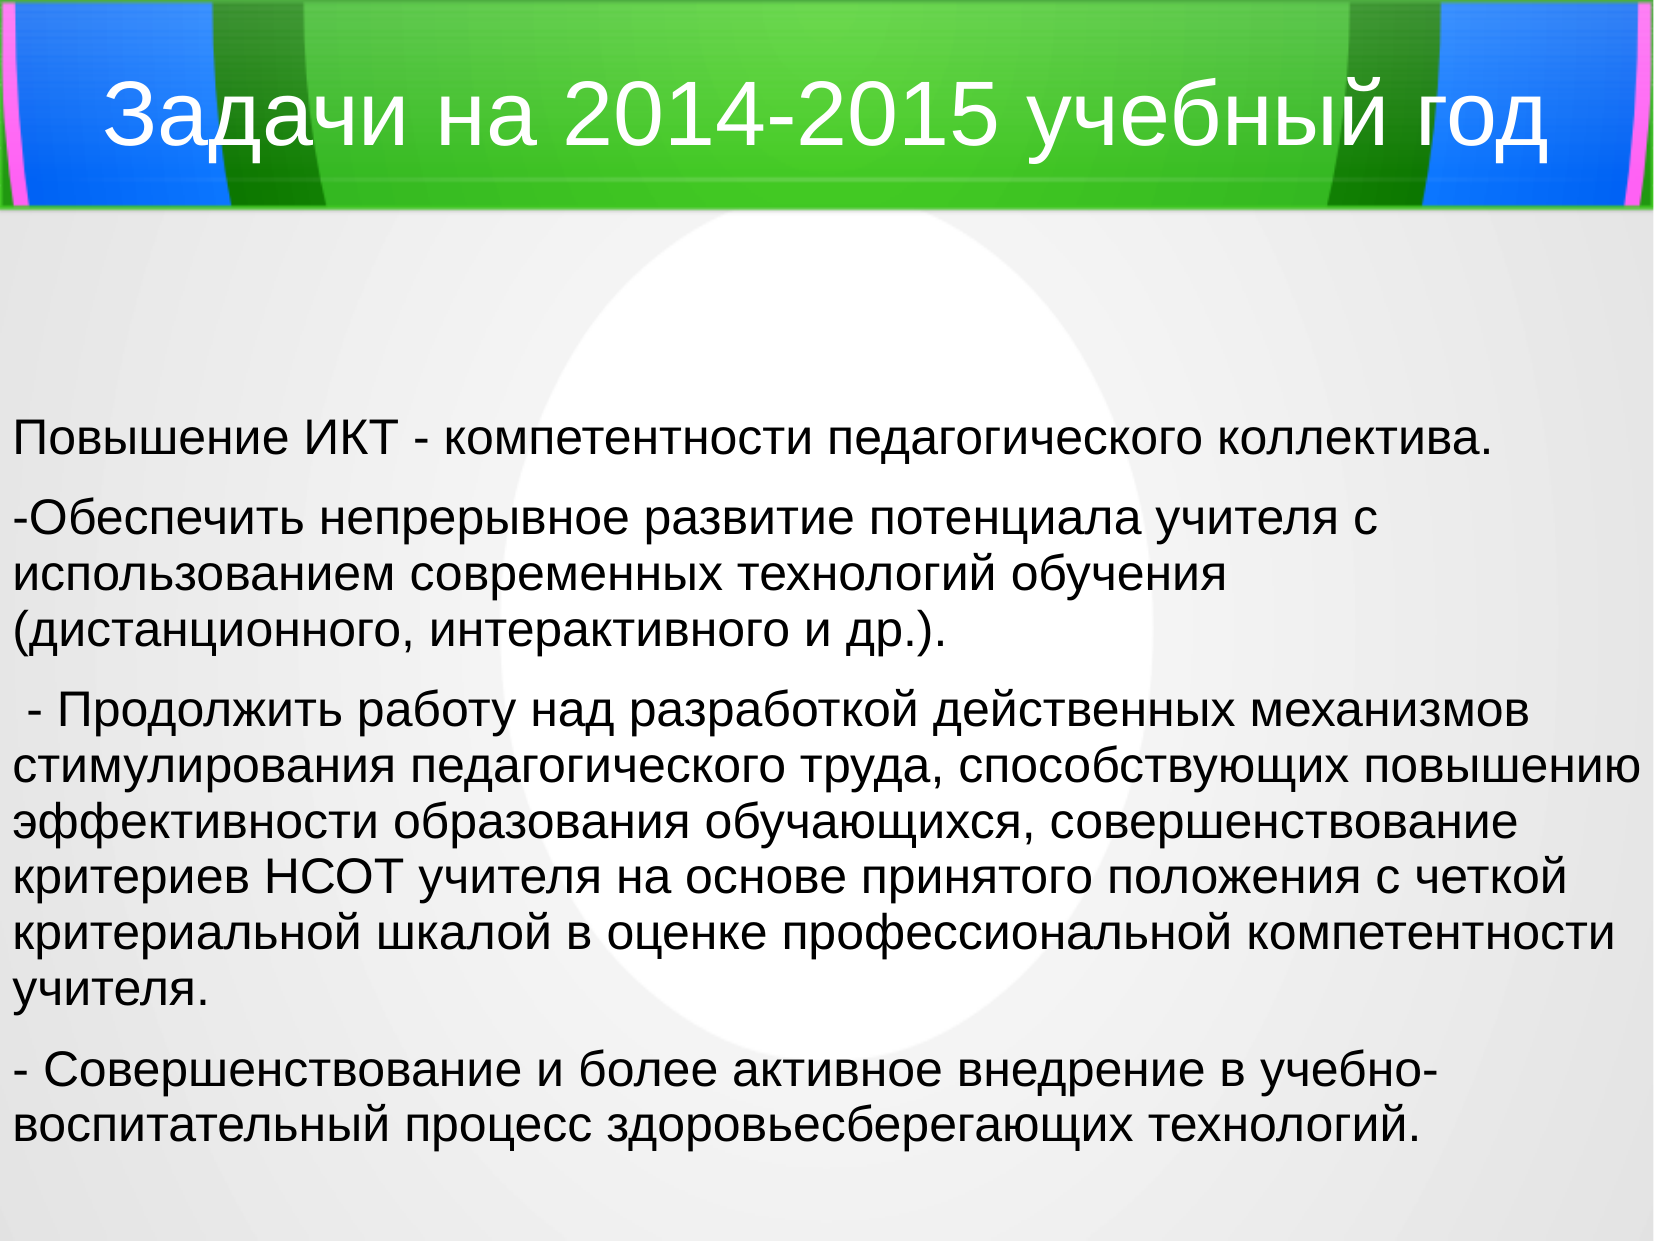

# Задачи на 2014-2015 учебный год
Повышение ИКТ - компетентности педагогического коллектива.
-Обеспечить непрерывное развитие потенциала учителя с использованием современных технологий обучения (дистанционного, интерактивного и др.).
 - Продолжить работу над разработкой действенных механизмов стимулирования педагогического труда, способствующих повышению эффективности образования обучающихся, совершенствование критериев НСОТ учителя на основе принятого положения с четкой критериальной шкалой в оценке профессиональной компетентности учителя.
- Совершенствование и более активное внедрение в учебно-воспитательный процесс здоровьесберегающих технологий.